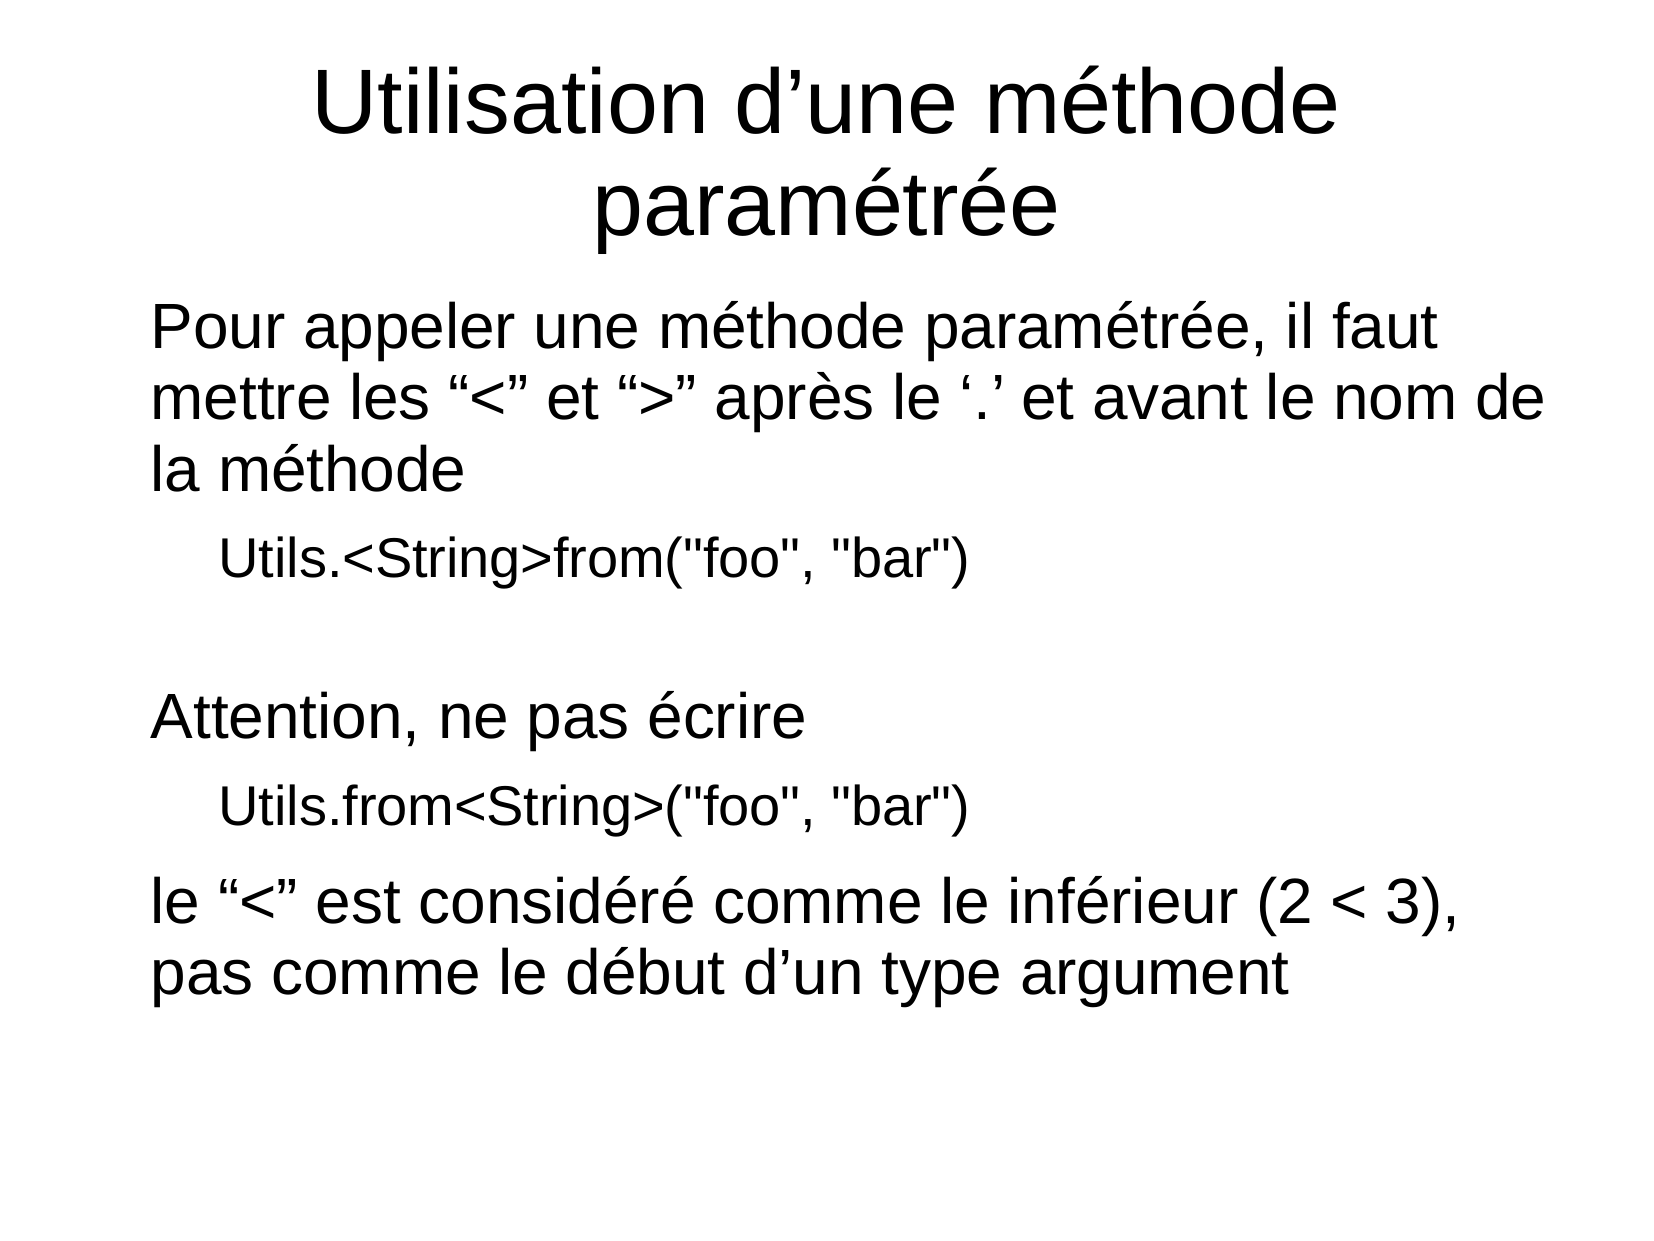

# Utilisation d’une méthode paramétrée
Pour appeler une méthode paramétrée, il faut mettre les “<” et “>” après le ‘.’ et avant le nom de la méthode
Utils.<String>from("foo", "bar")
Attention, ne pas écrire
Utils.from<String>("foo", "bar")
le “<” est considéré comme le inférieur (2 < 3), pas comme le début d’un type argument